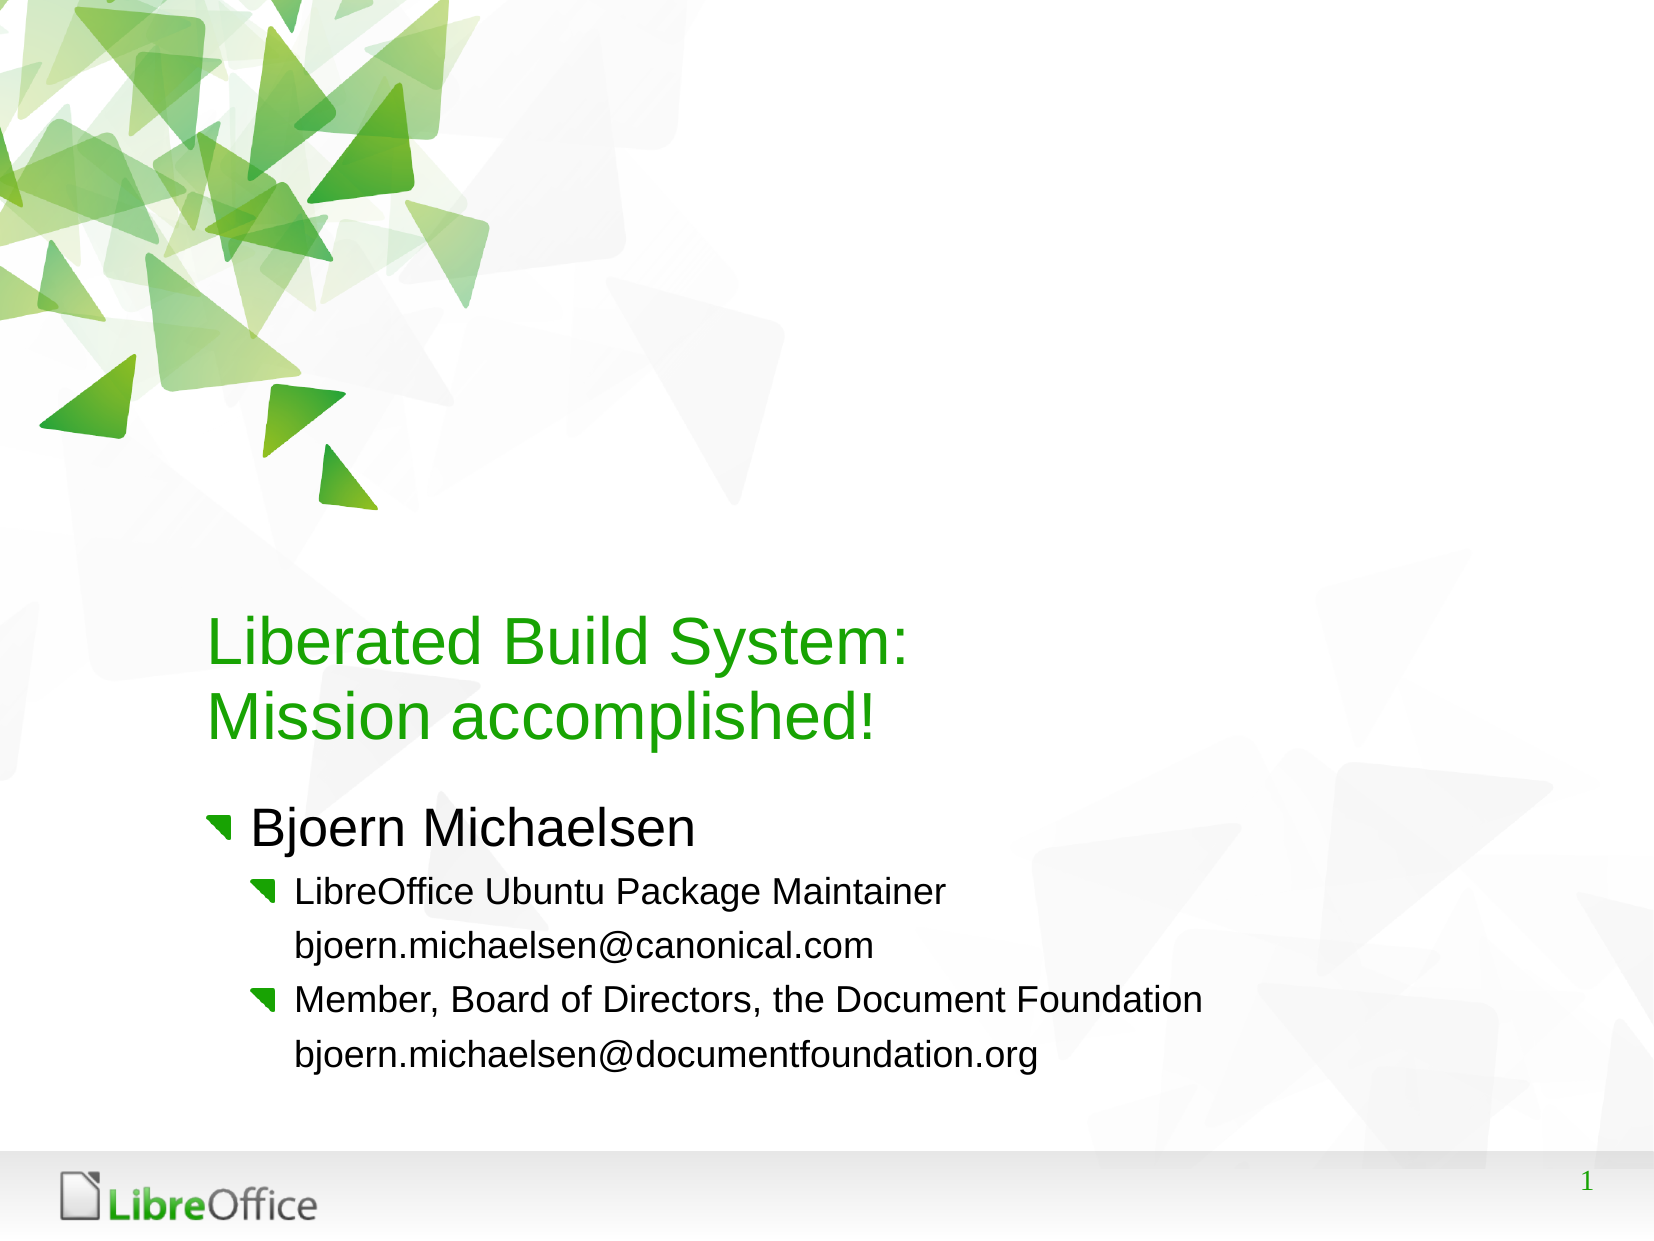

# Liberated Build System: Mission accomplished!
Bjoern Michaelsen
LibreOffice Ubuntu Package Maintainer
bjoern.michaelsen@canonical.com
Member, Board of Directors, the Document Foundation
bjoern.michaelsen@documentfoundation.org
1